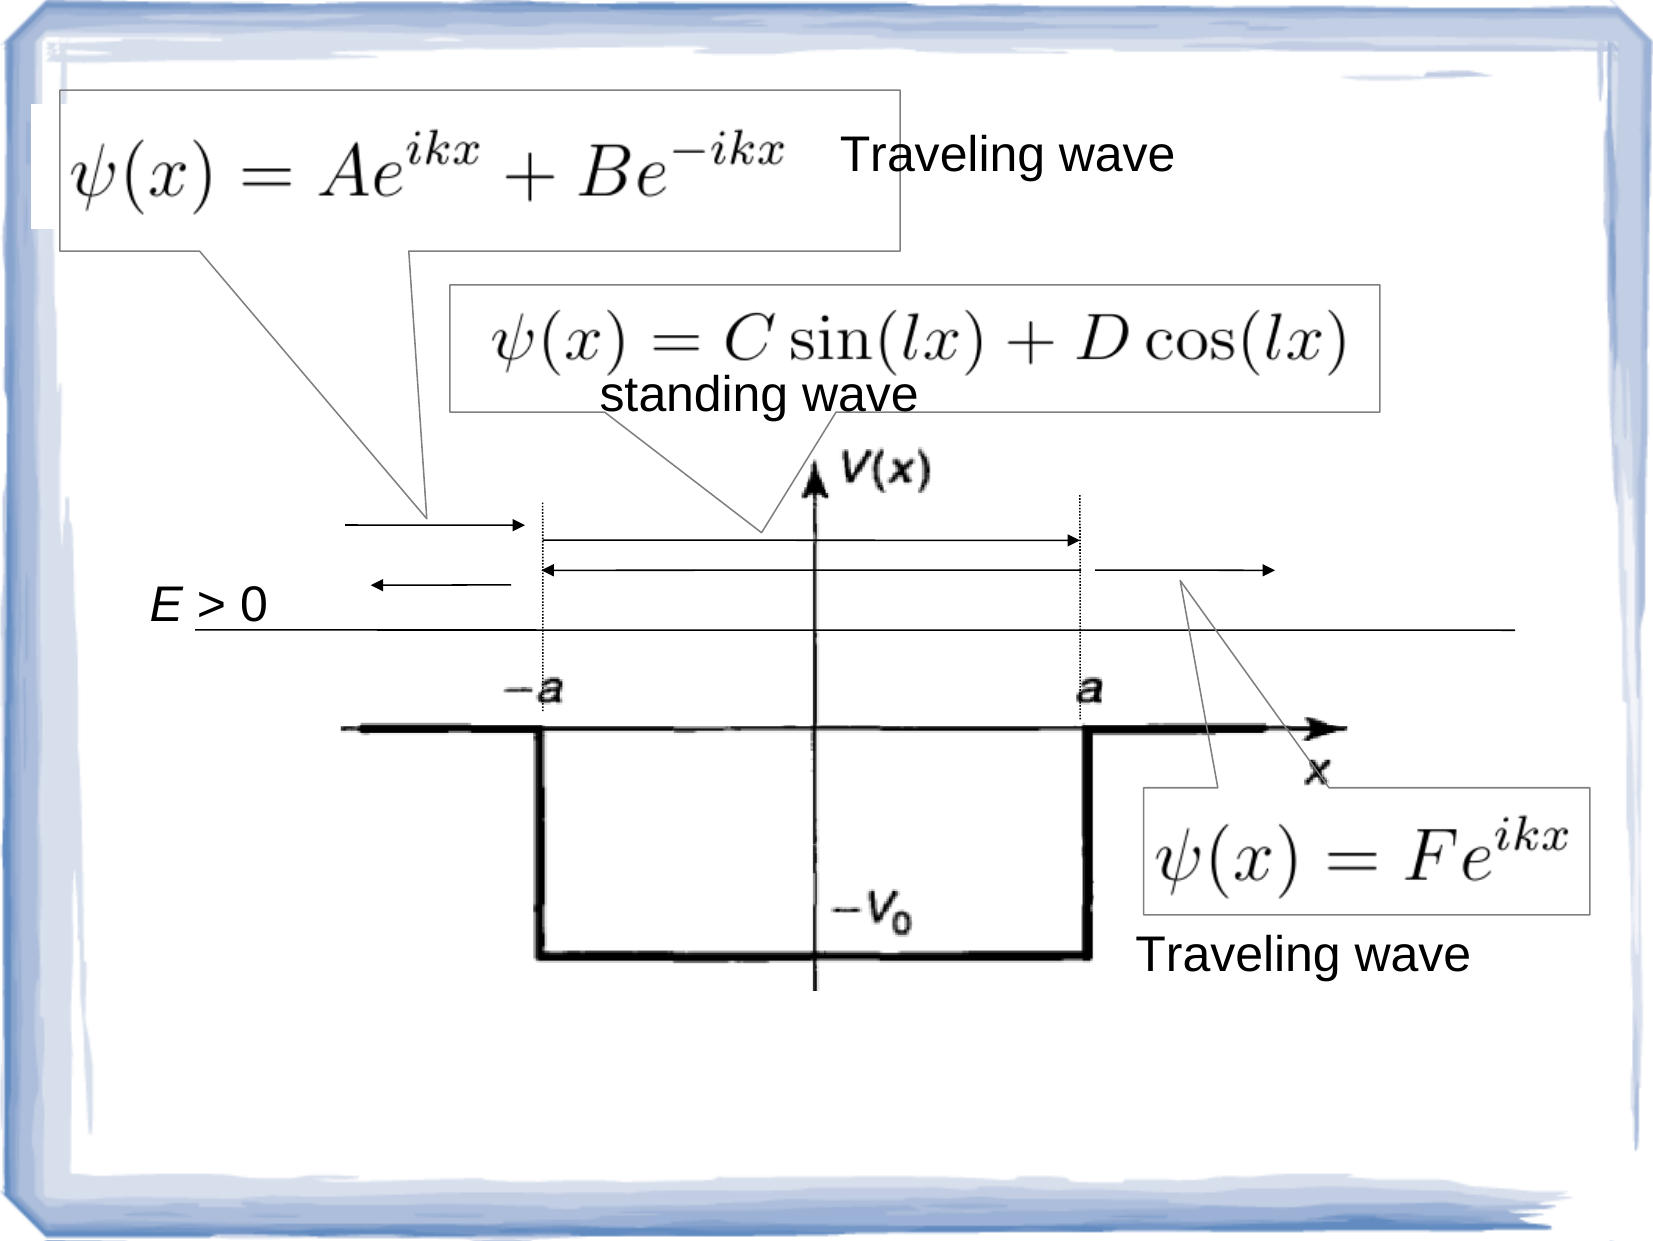

Traveling wave
standing wave
E > 0
Traveling wave